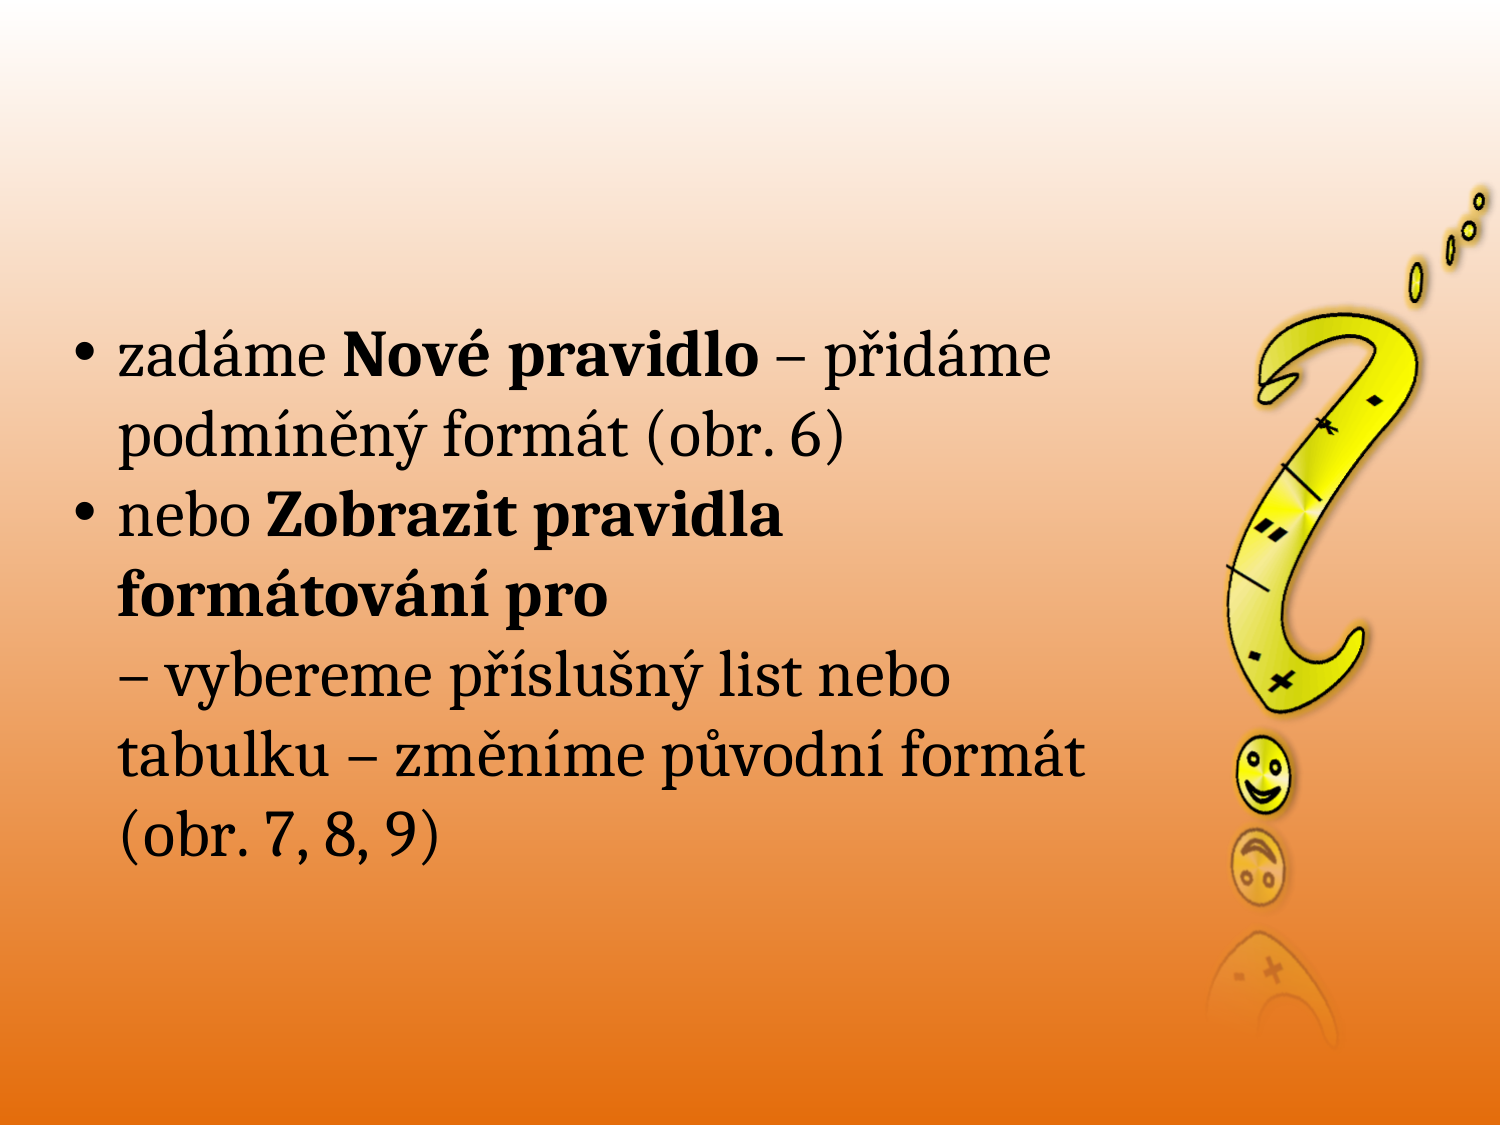

zadáme Nové pravidlo – přidáme podmíněný formát (obr. 6)
nebo Zobrazit pravidla formátování pro
	– vybereme příslušný list nebo tabulku – změníme původní formát (obr. 7, 8, 9)